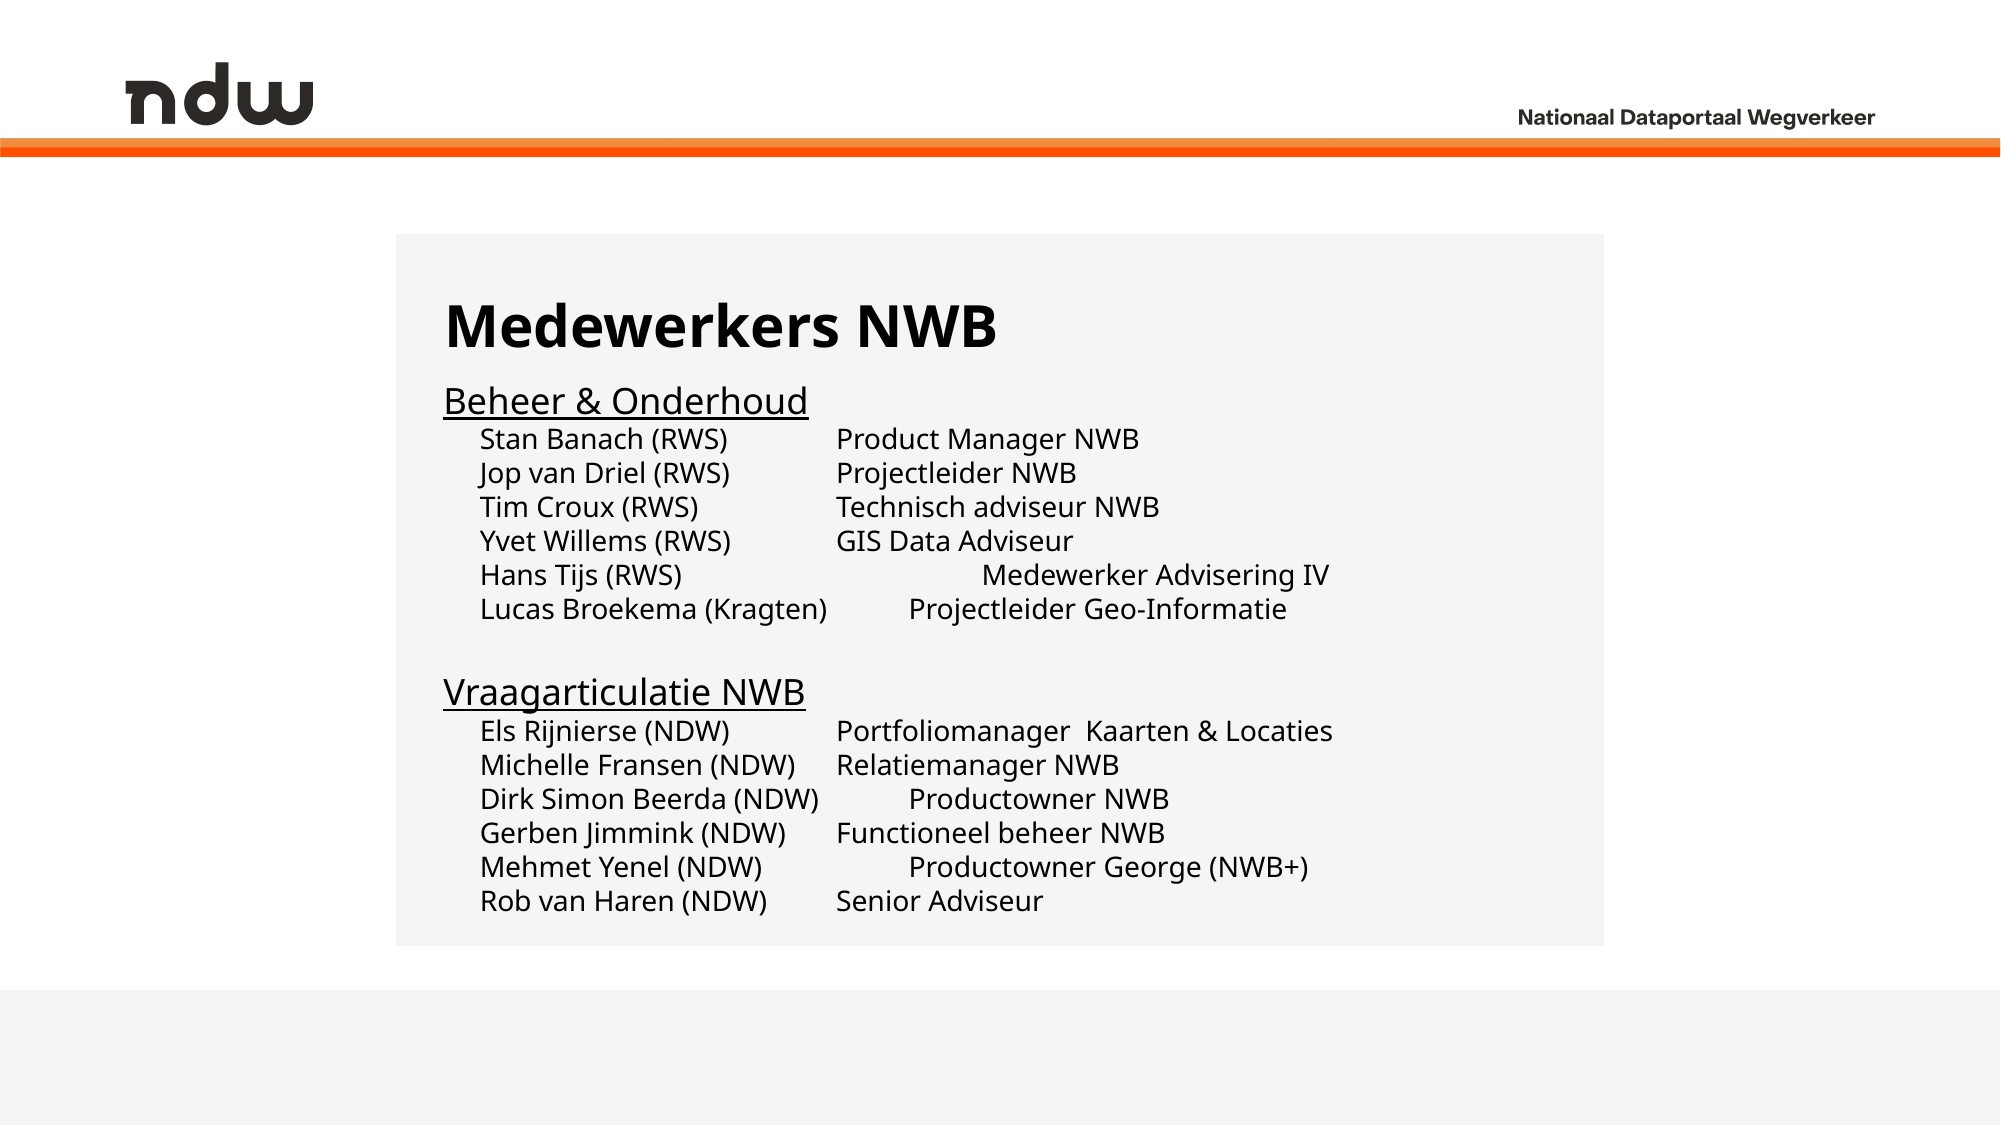

Medewerkers NWB
# Beheer & Onderhoud
Stan Banach (RWS)	 	 Product Manager NWB
Jop van Driel (RWS)	 	 Projectleider NWB
Tim Croux (RWS)	 	 Technisch adviseur NWB
Yvet Willems (RWS)	 	 GIS Data Adviseur
Hans Tijs (RWS) 	 Medewerker Advisering IV
Lucas Broekema (Kragten)	 Projectleider Geo-Informatie
Vraagarticulatie NWB
Els Rijnierse (NDW)	 	 Portfoliomanager Kaarten & Locaties
Michelle Fransen (NDW)	 Relatiemanager NWB
Dirk Simon Beerda (NDW) 	 Productowner NWB
Gerben Jimmink (NDW)	 Functioneel beheer NWB
Mehmet Yenel (NDW)	 	 Productowner George (NWB+)
Rob van Haren (NDW) 	 Senior Adviseur